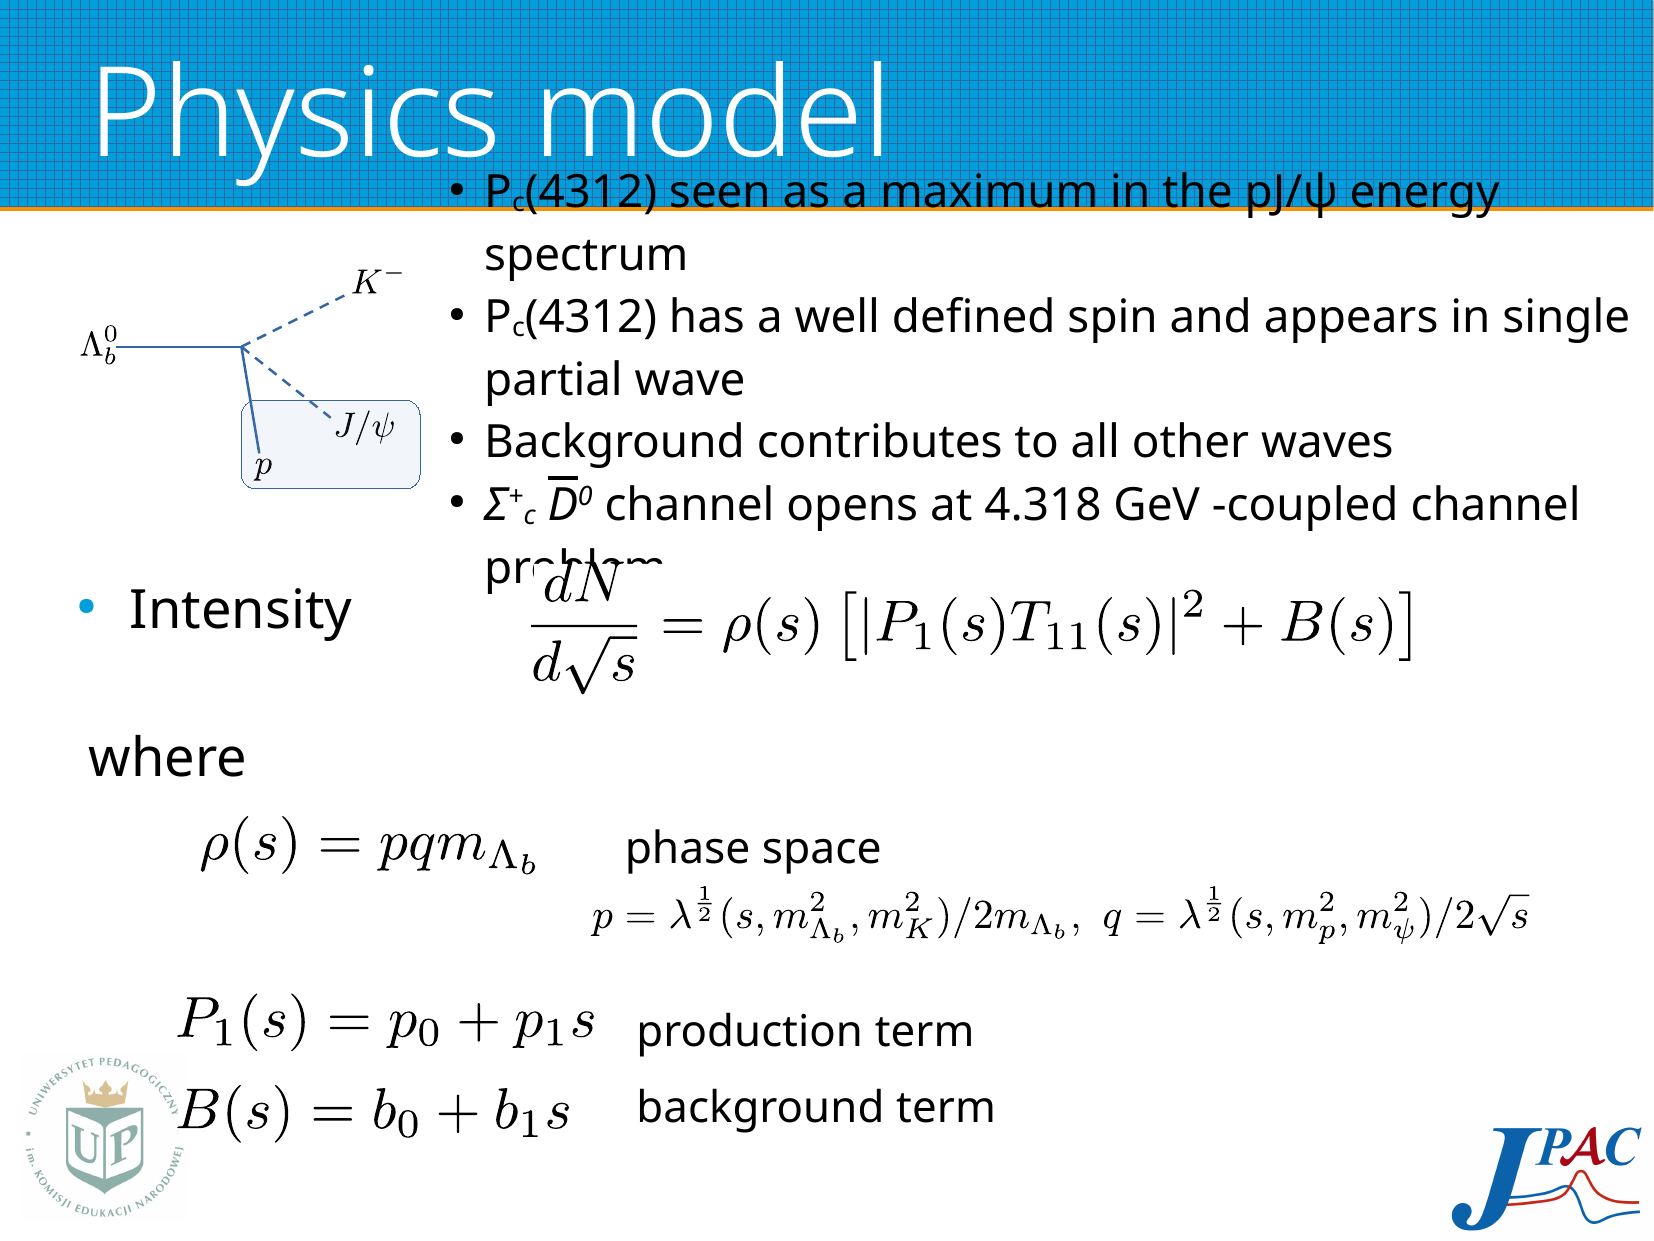

# Physics model
Pc(4312) seen as a maximum in the pJ/ψ energy spectrum
Pc(4312) has a well defined spin and appears in single partial wave
Background contributes to all other waves
Σ+c D0 channel opens at 4.318 GeV -coupled channel problem
Intensity
where
phase space
production term
background term